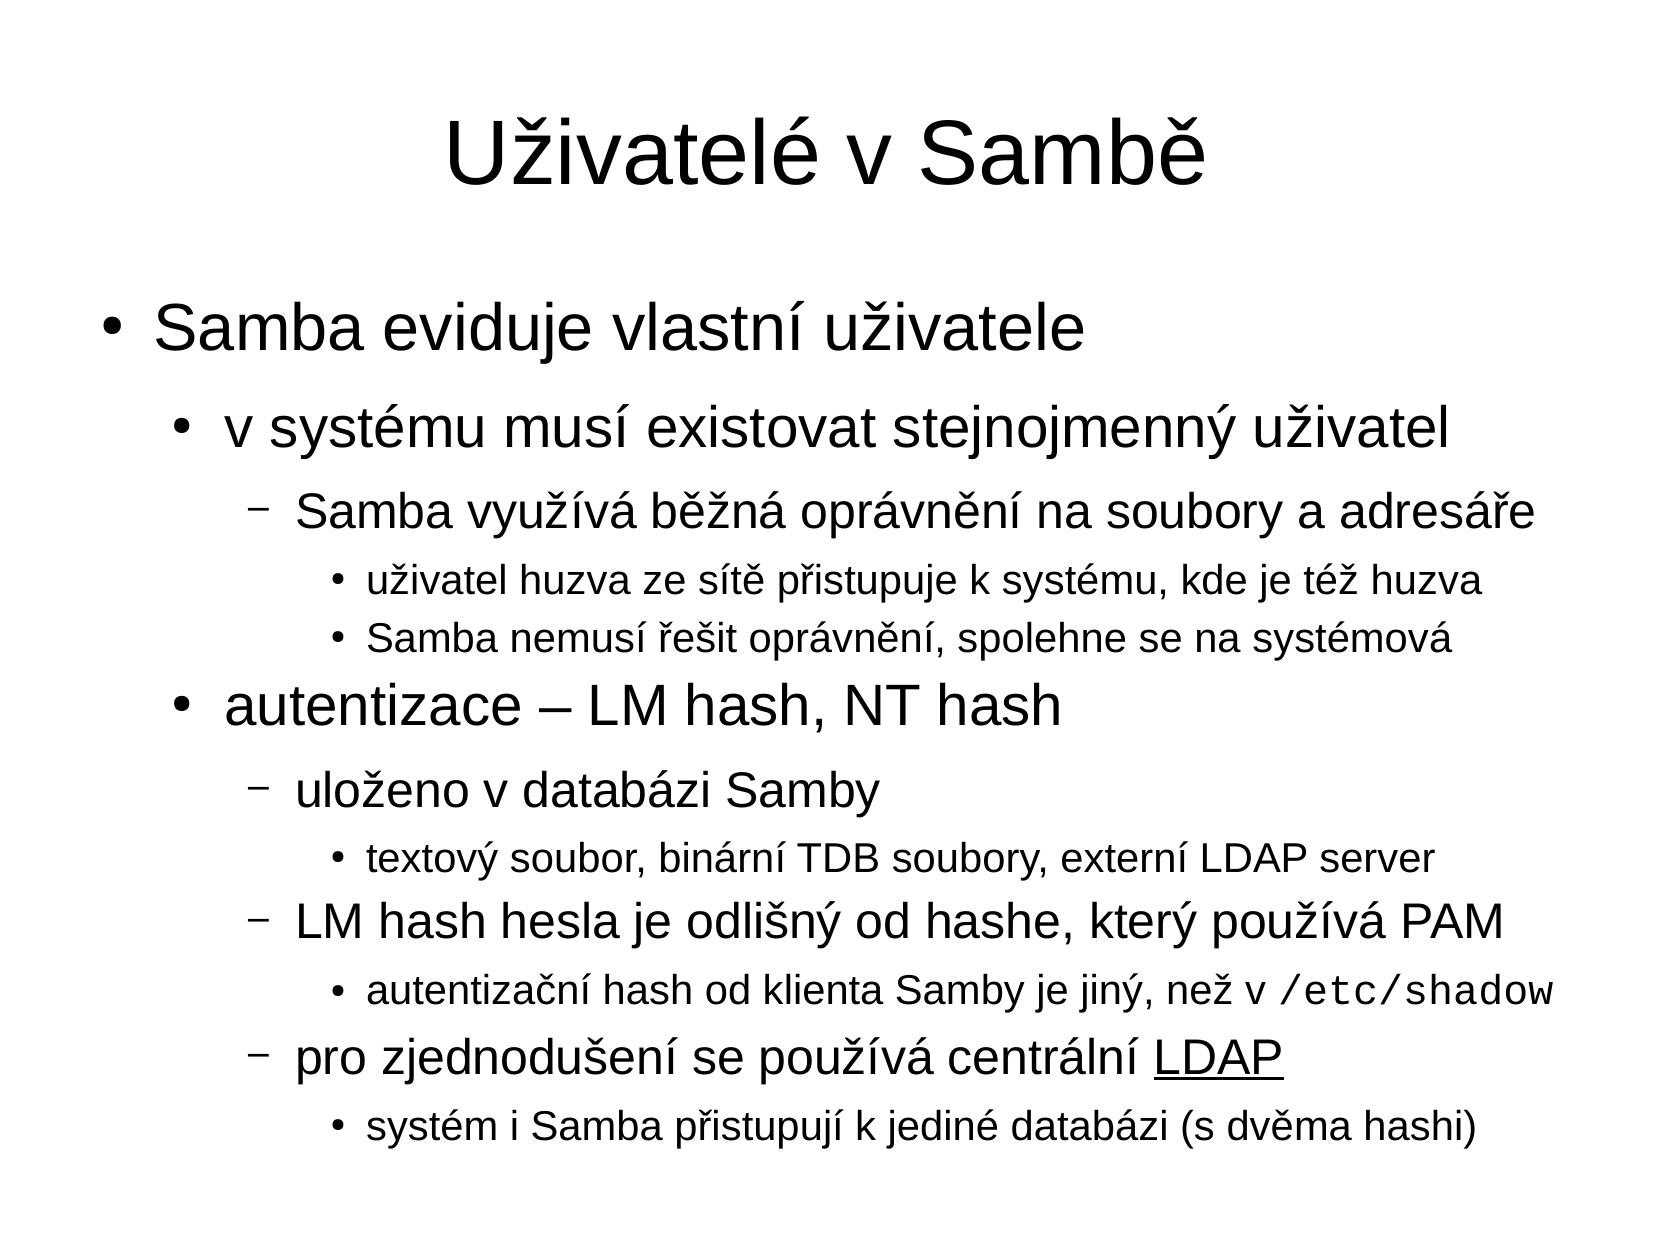

# Uživatelé v Sambě
Samba eviduje vlastní uživatele
v systému musí existovat stejnojmenný uživatel
Samba využívá běžná oprávnění na soubory a adresáře
uživatel huzva ze sítě přistupuje k systému, kde je též huzva
Samba nemusí řešit oprávnění, spolehne se na systémová
autentizace – LM hash, NT hash
uloženo v databázi Samby
textový soubor, binární TDB soubory, externí LDAP server
LM hash hesla je odlišný od hashe, který používá PAM
autentizační hash od klienta Samby je jiný, než v /etc/shadow
pro zjednodušení se používá centrální LDAP
systém i Samba přistupují k jediné databázi (s dvěma hashi)